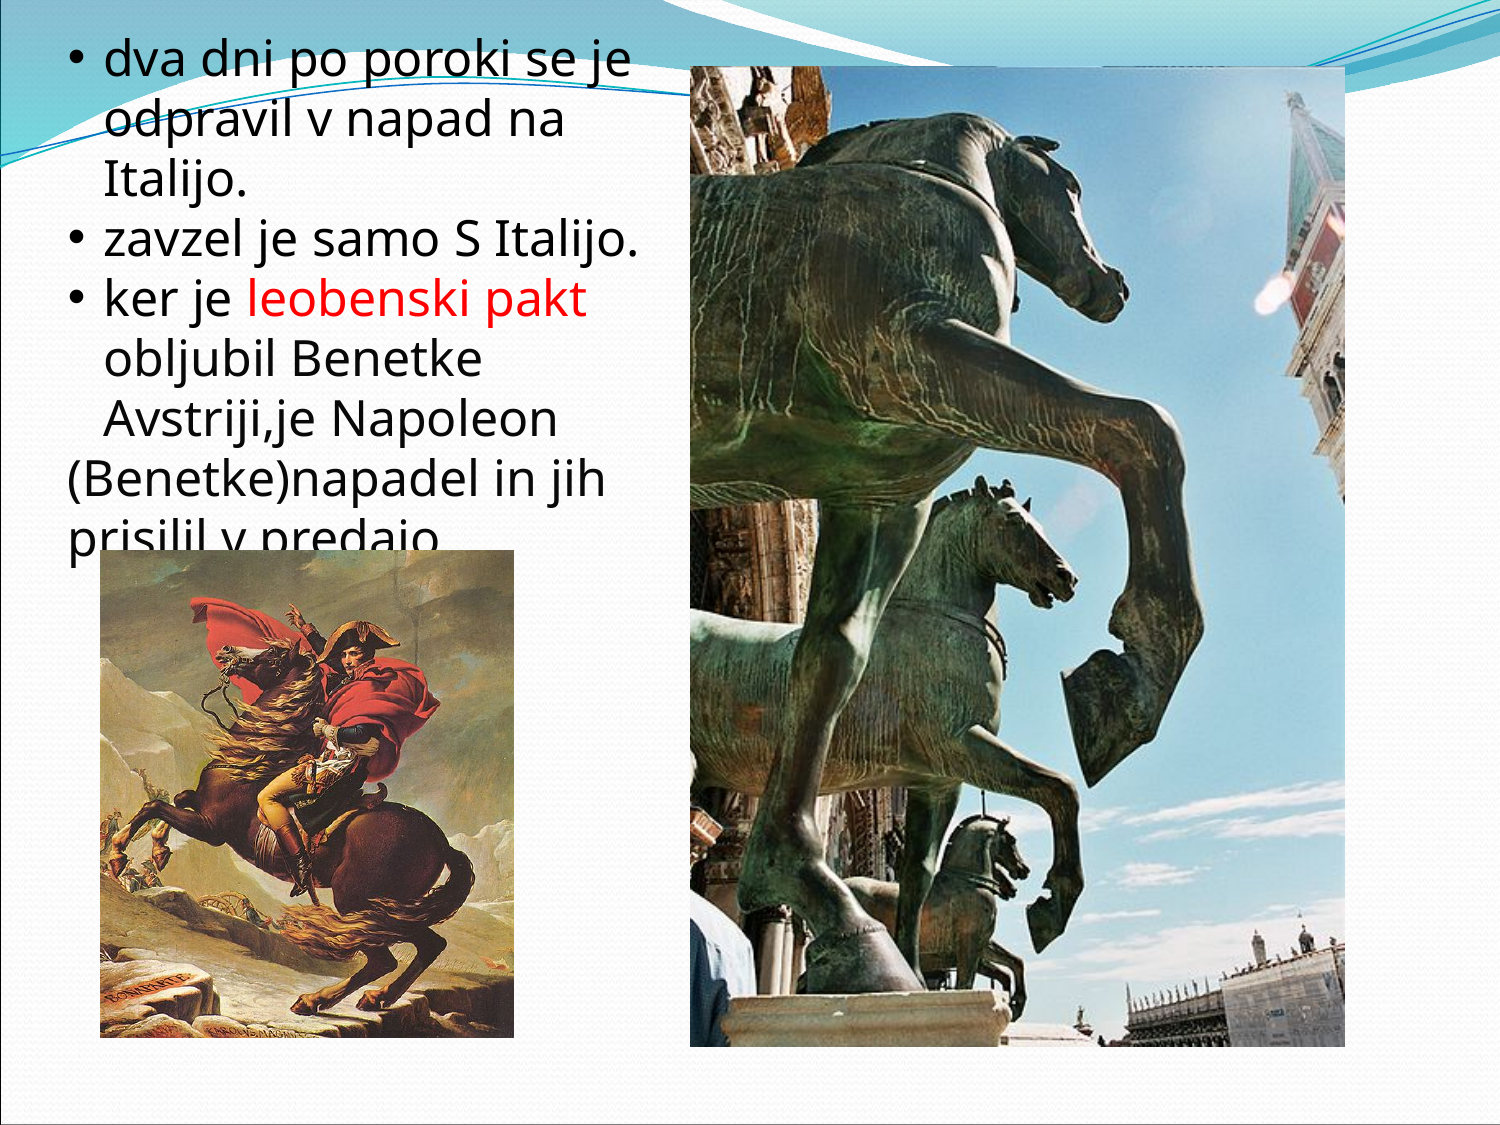

dva dni po poroki se je odpravil v napad na Italijo.
zavzel je samo S Italijo.
ker je leobenski pakt obljubil Benetke Avstriji,je Napoleon
(Benetke)napadel in jih prisilil v predajo.